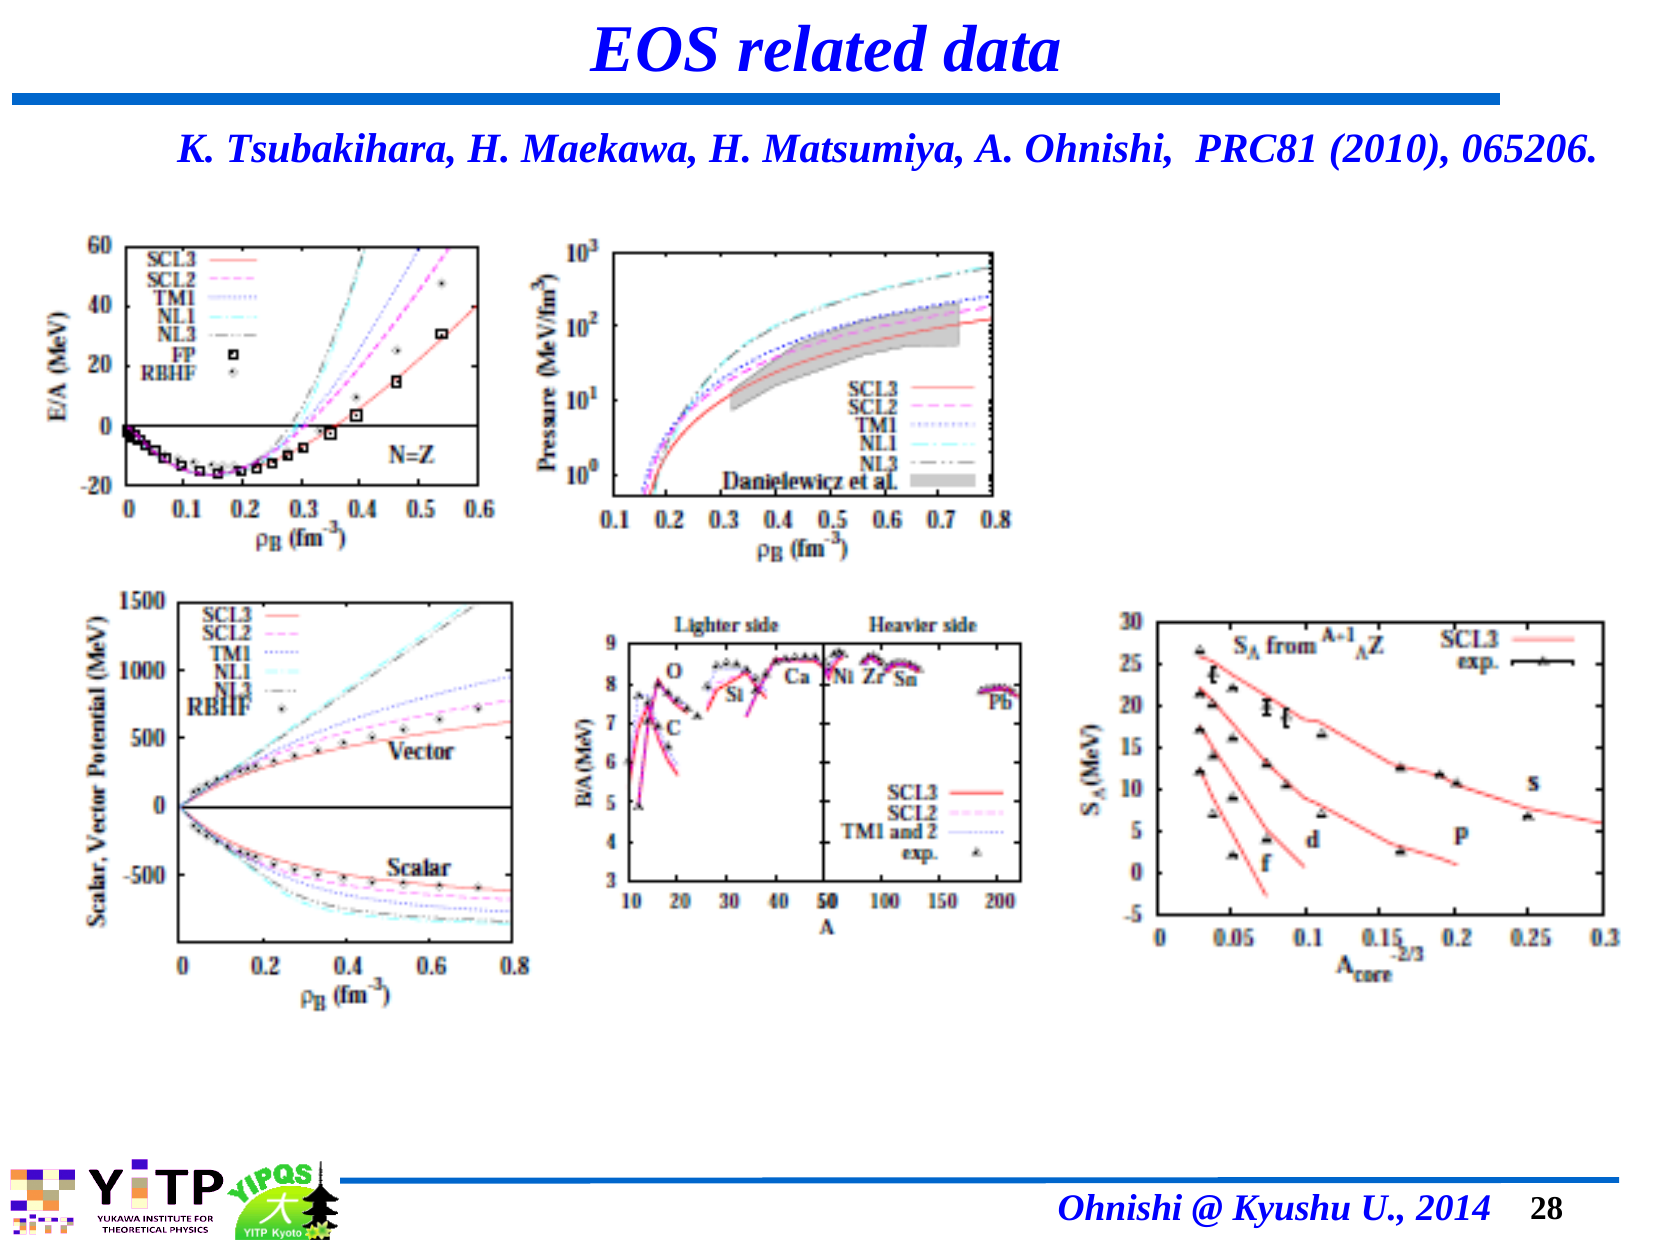

# EOS related data
K. Tsubakihara, H. Maekawa, H. Matsumiya, A. Ohnishi, PRC81 (2010), 065206.